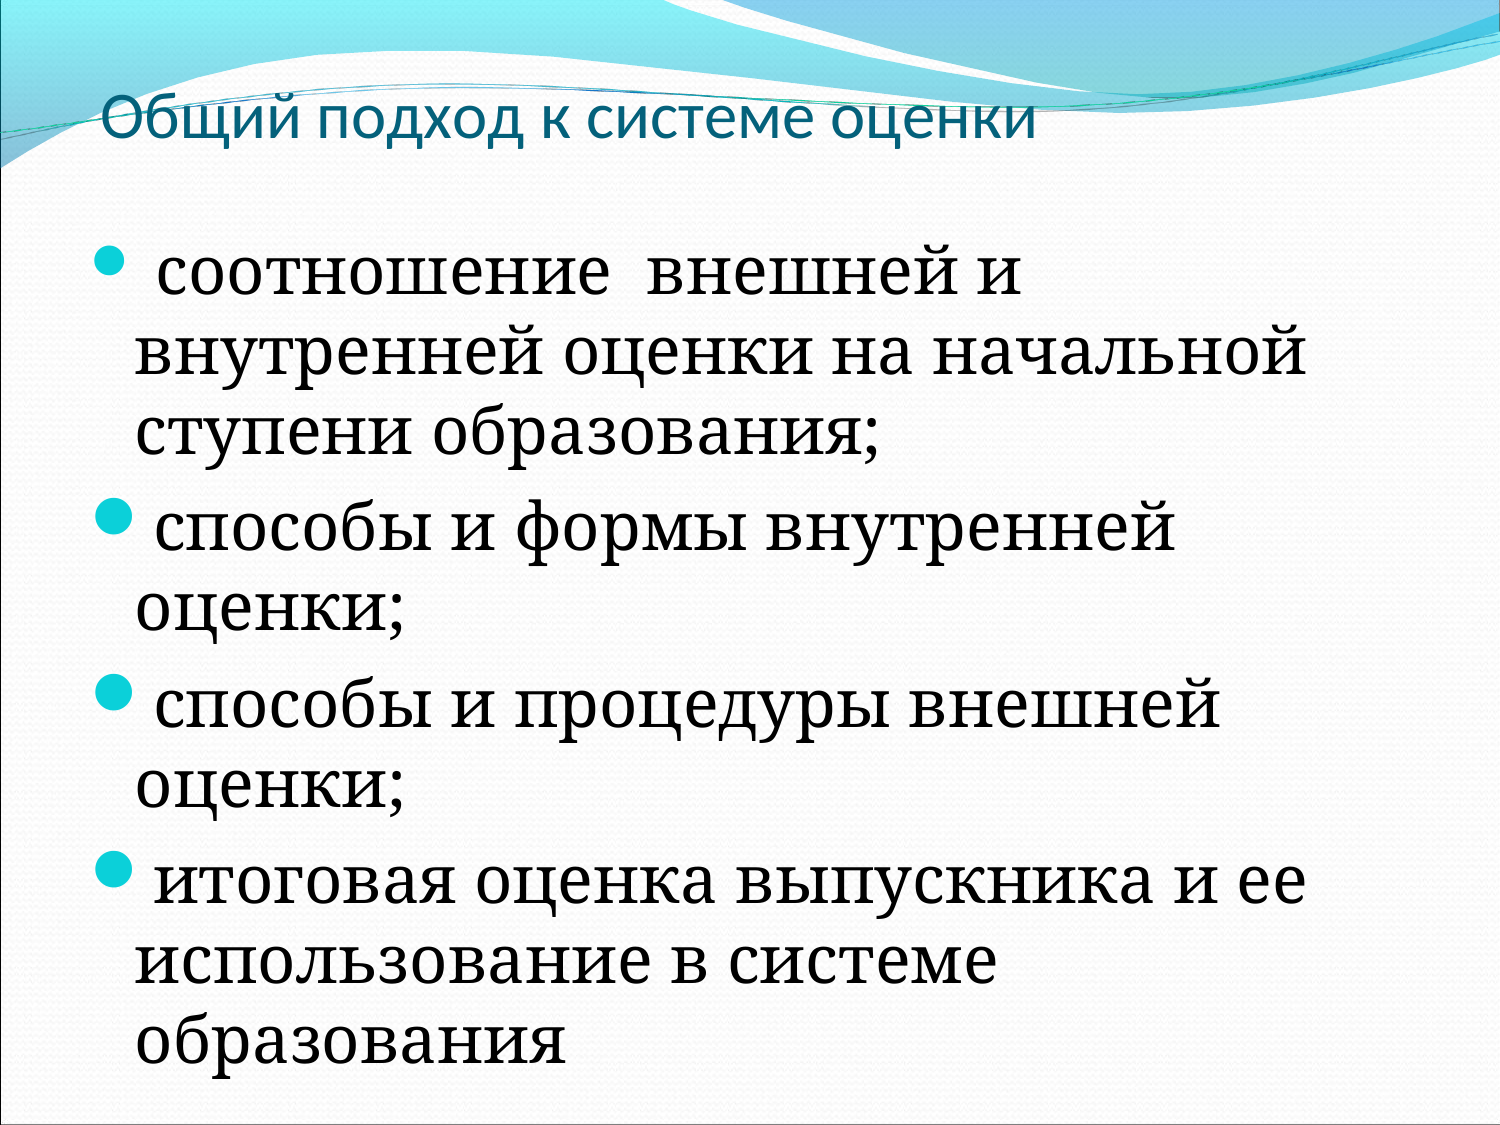

# Общий подход к системе оценки
 соотношение внешней и внутренней оценки на начальной ступени образования;
способы и формы внутренней оценки;
способы и процедуры внешней оценки;
итоговая оценка выпускника и ее использование в системе образования